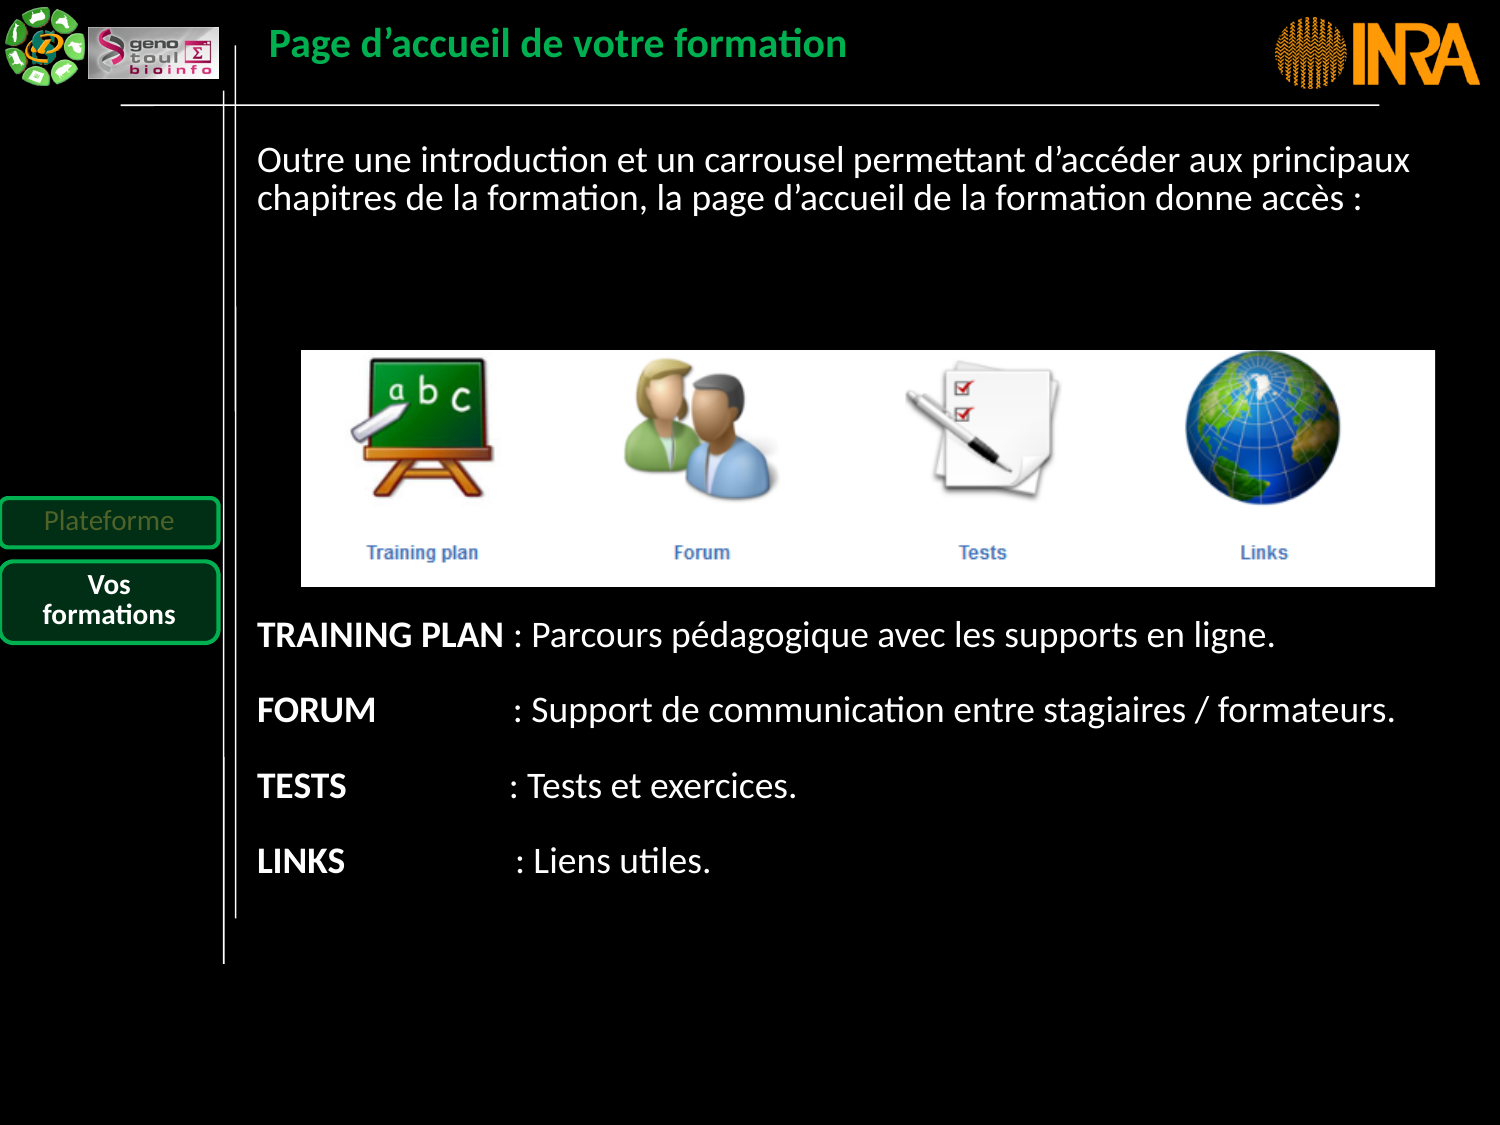

Page d’accueil de votre formation
Outre une introduction et un carrousel permettant d’accéder aux principaux chapitres de la formation, la page d’accueil de la formation donne accès :
TRAINING PLAN : Parcours pédagogique avec les supports en ligne.
FORUM : Support de communication entre stagiaires / formateurs.
TESTS : Tests et exercices.
LINKS : Liens utiles.
Plateforme
Vos formations